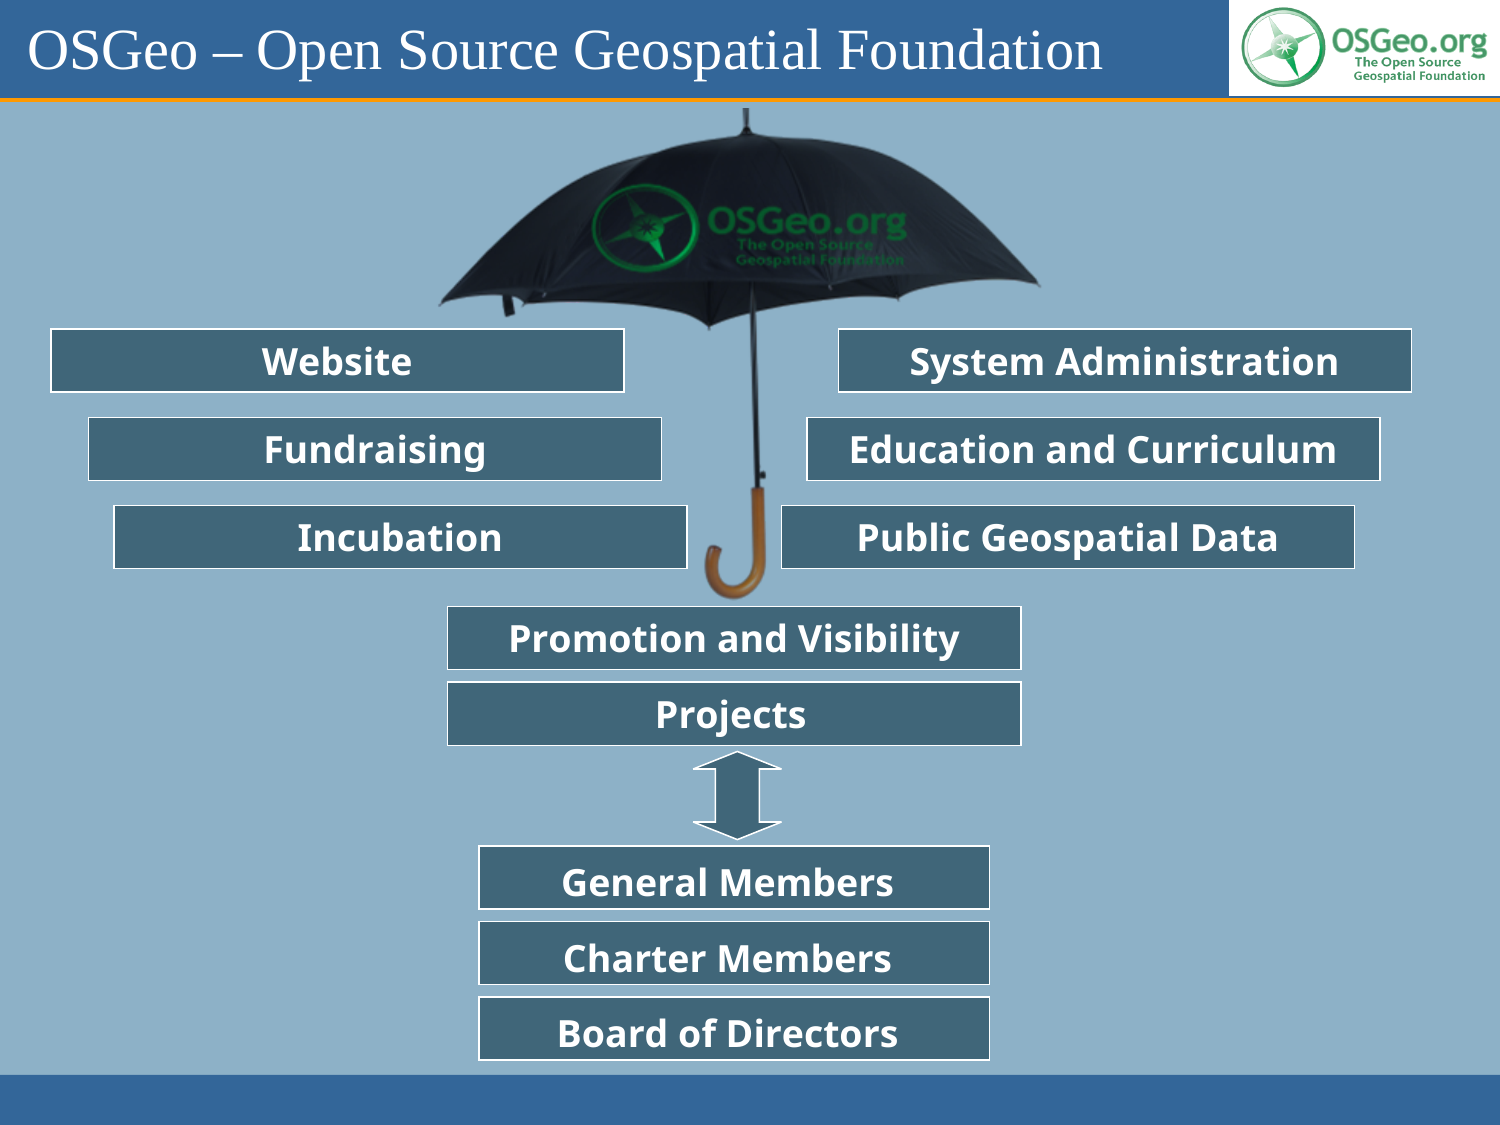

# OSGeo – Open Source Geospatial Foundation
Website
System Administration
Fundraising
Education and Curriculum
Incubation
Public Geospatial Data
Promotion and Visibility
Projects
General Members
Charter Members
Board of Directors